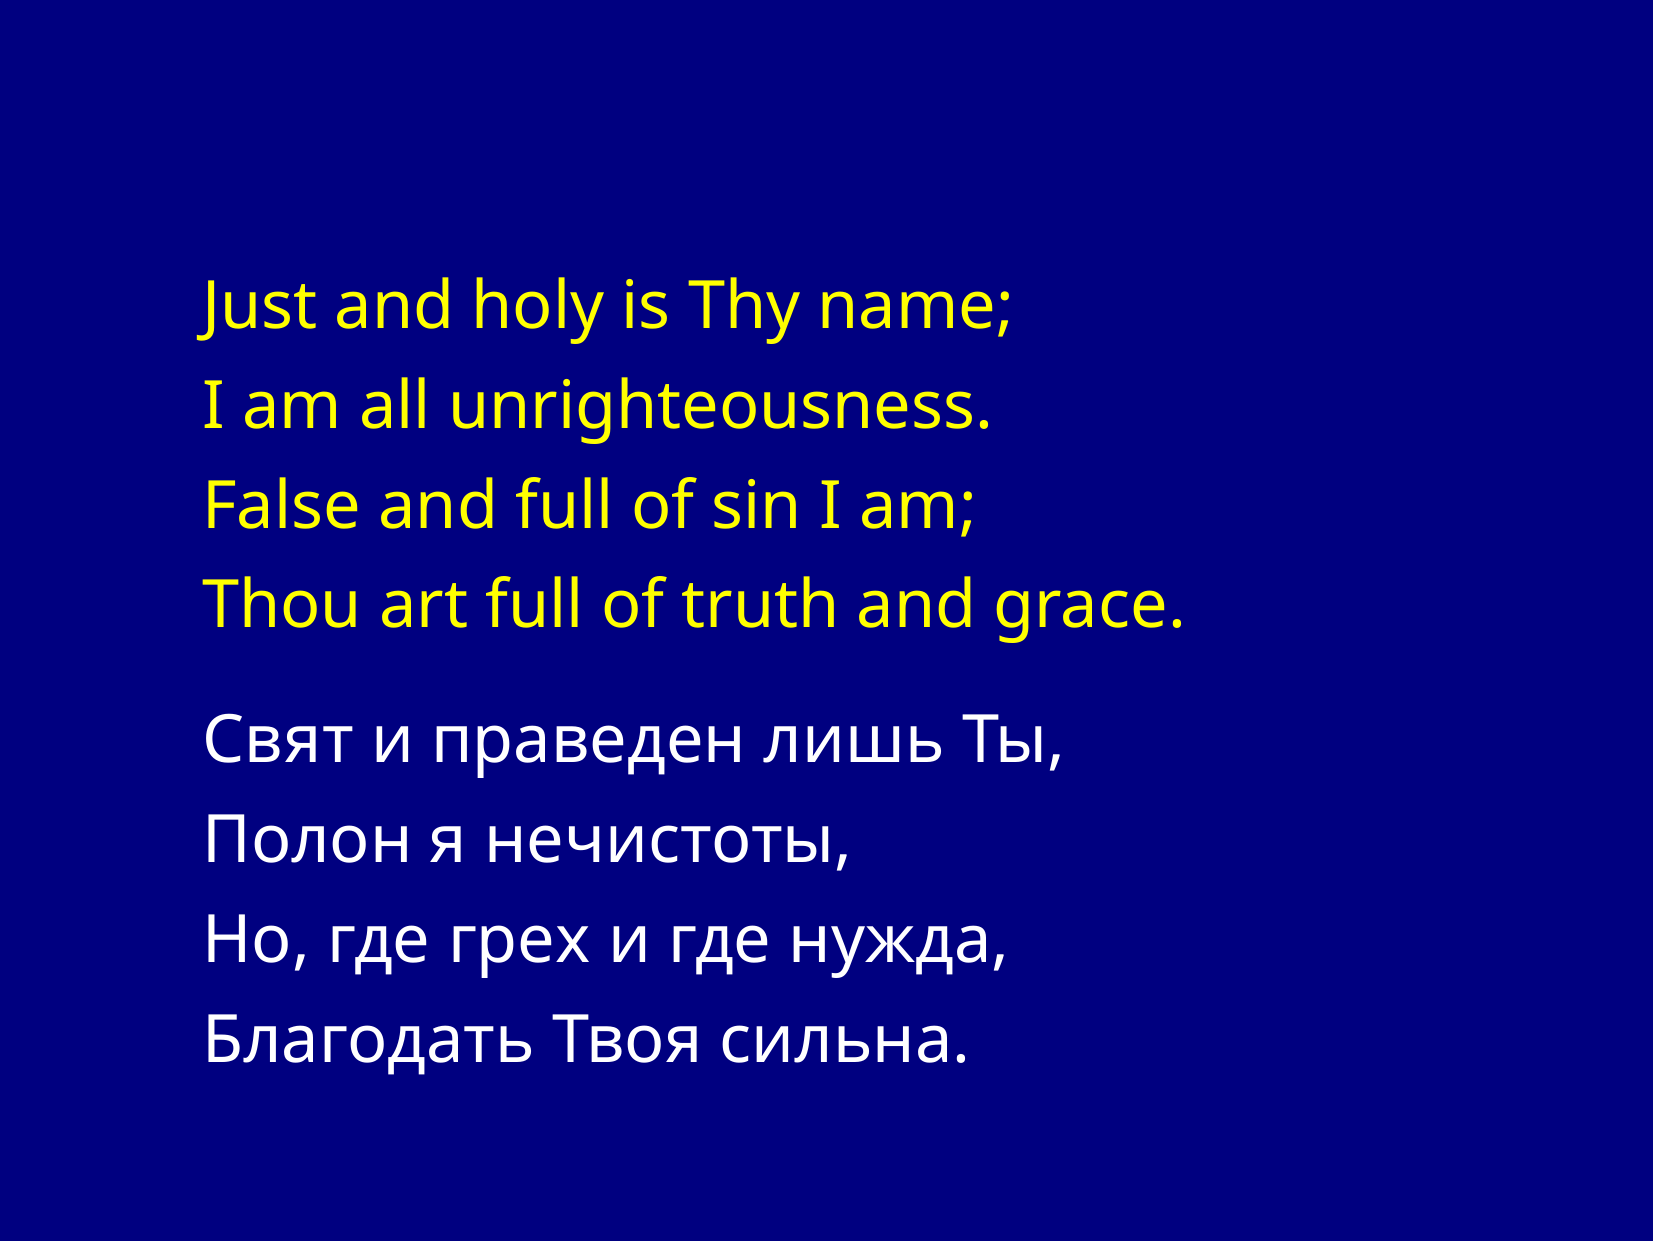

Just and holy is Thy name;
	I am all unrighteousness.
	False and full of sin I am;
	Thou art full of truth and grace.
	Свят и праведен лишь Ты,
	Полон я нечистоты,
	Но, где грех и где нужда,
	Благодать Твоя сильна.